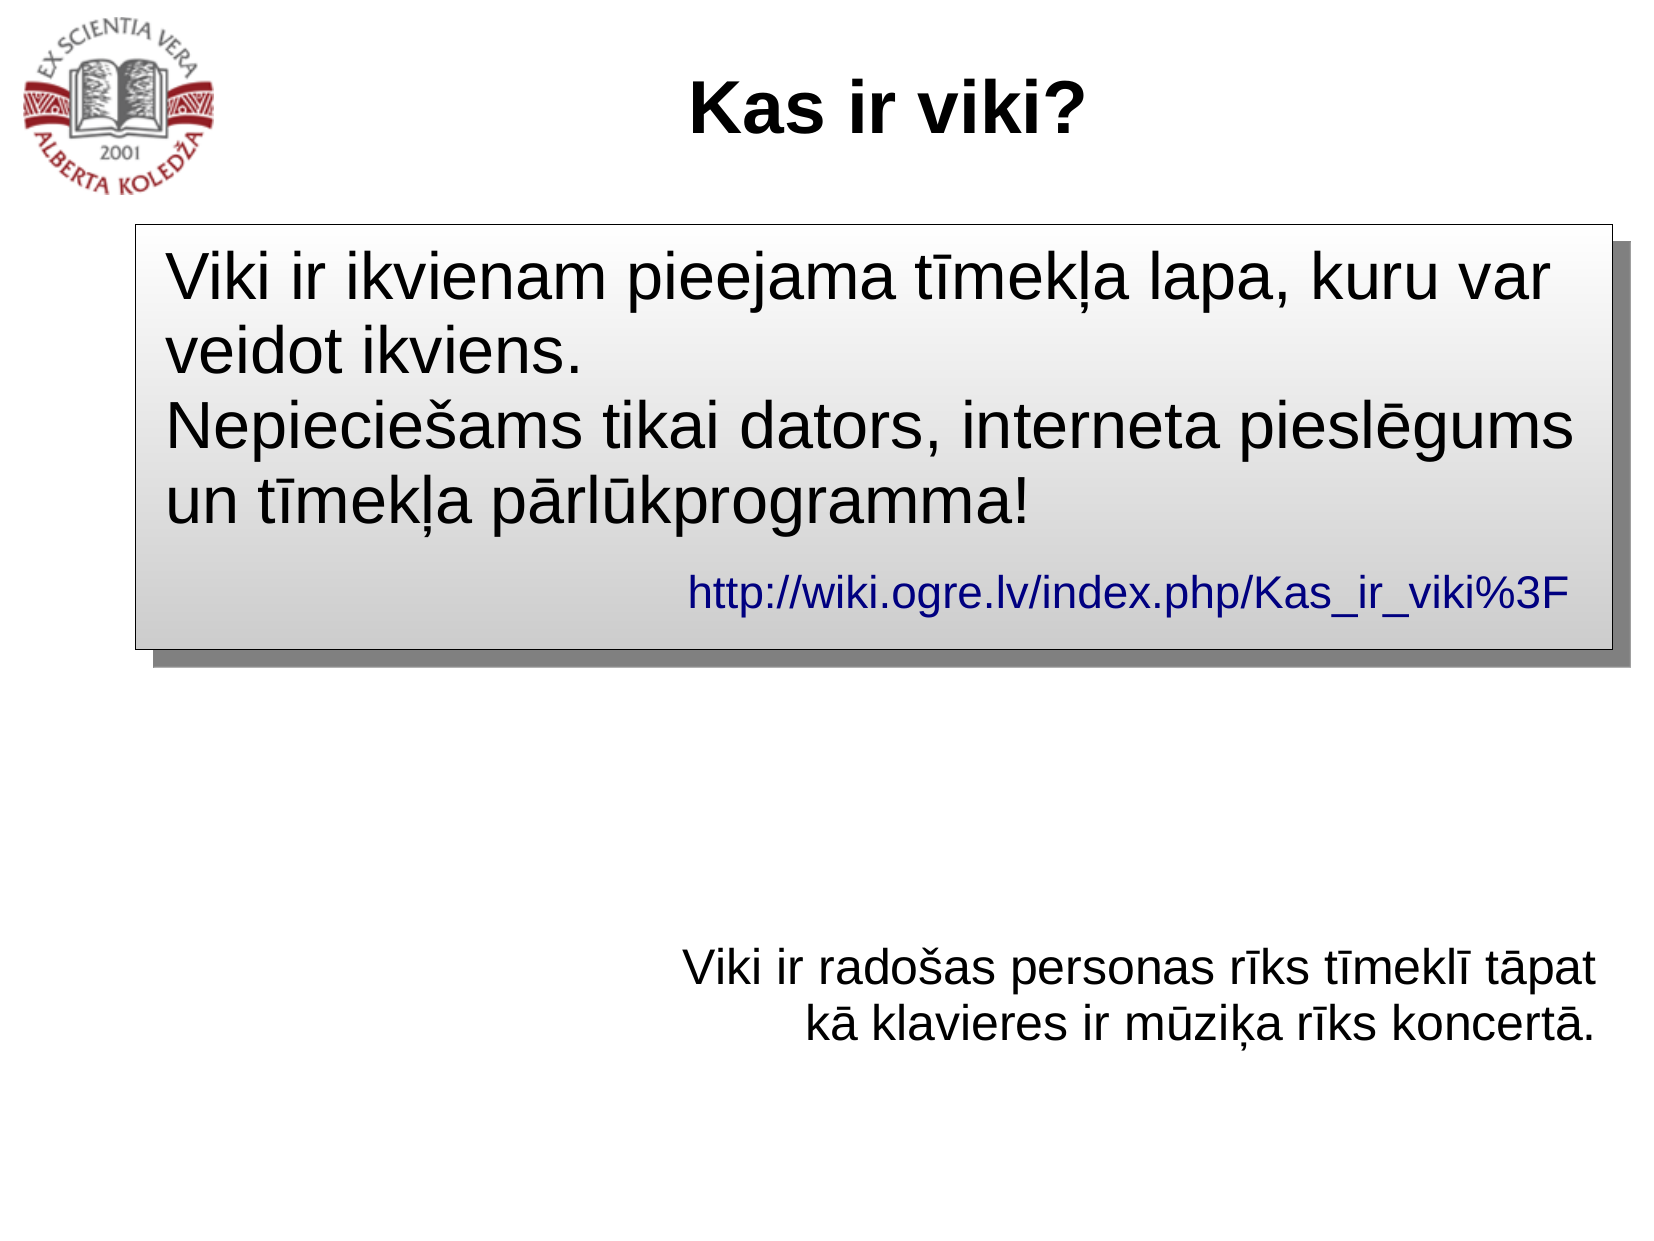

# Kas ir viki?
Viki ir ikvienam pieejama tīmekļa lapa, kuru var veidot ikviens.
Nepieciešams tikai dators, interneta pieslēgums un tīmekļa pārlūkprogramma!
http://wiki.ogre.lv/index.php/Kas_ir_viki%3F
Viki ir radošas personas rīks tīmeklī tāpat
kā klavieres ir mūziķa rīks koncertā.